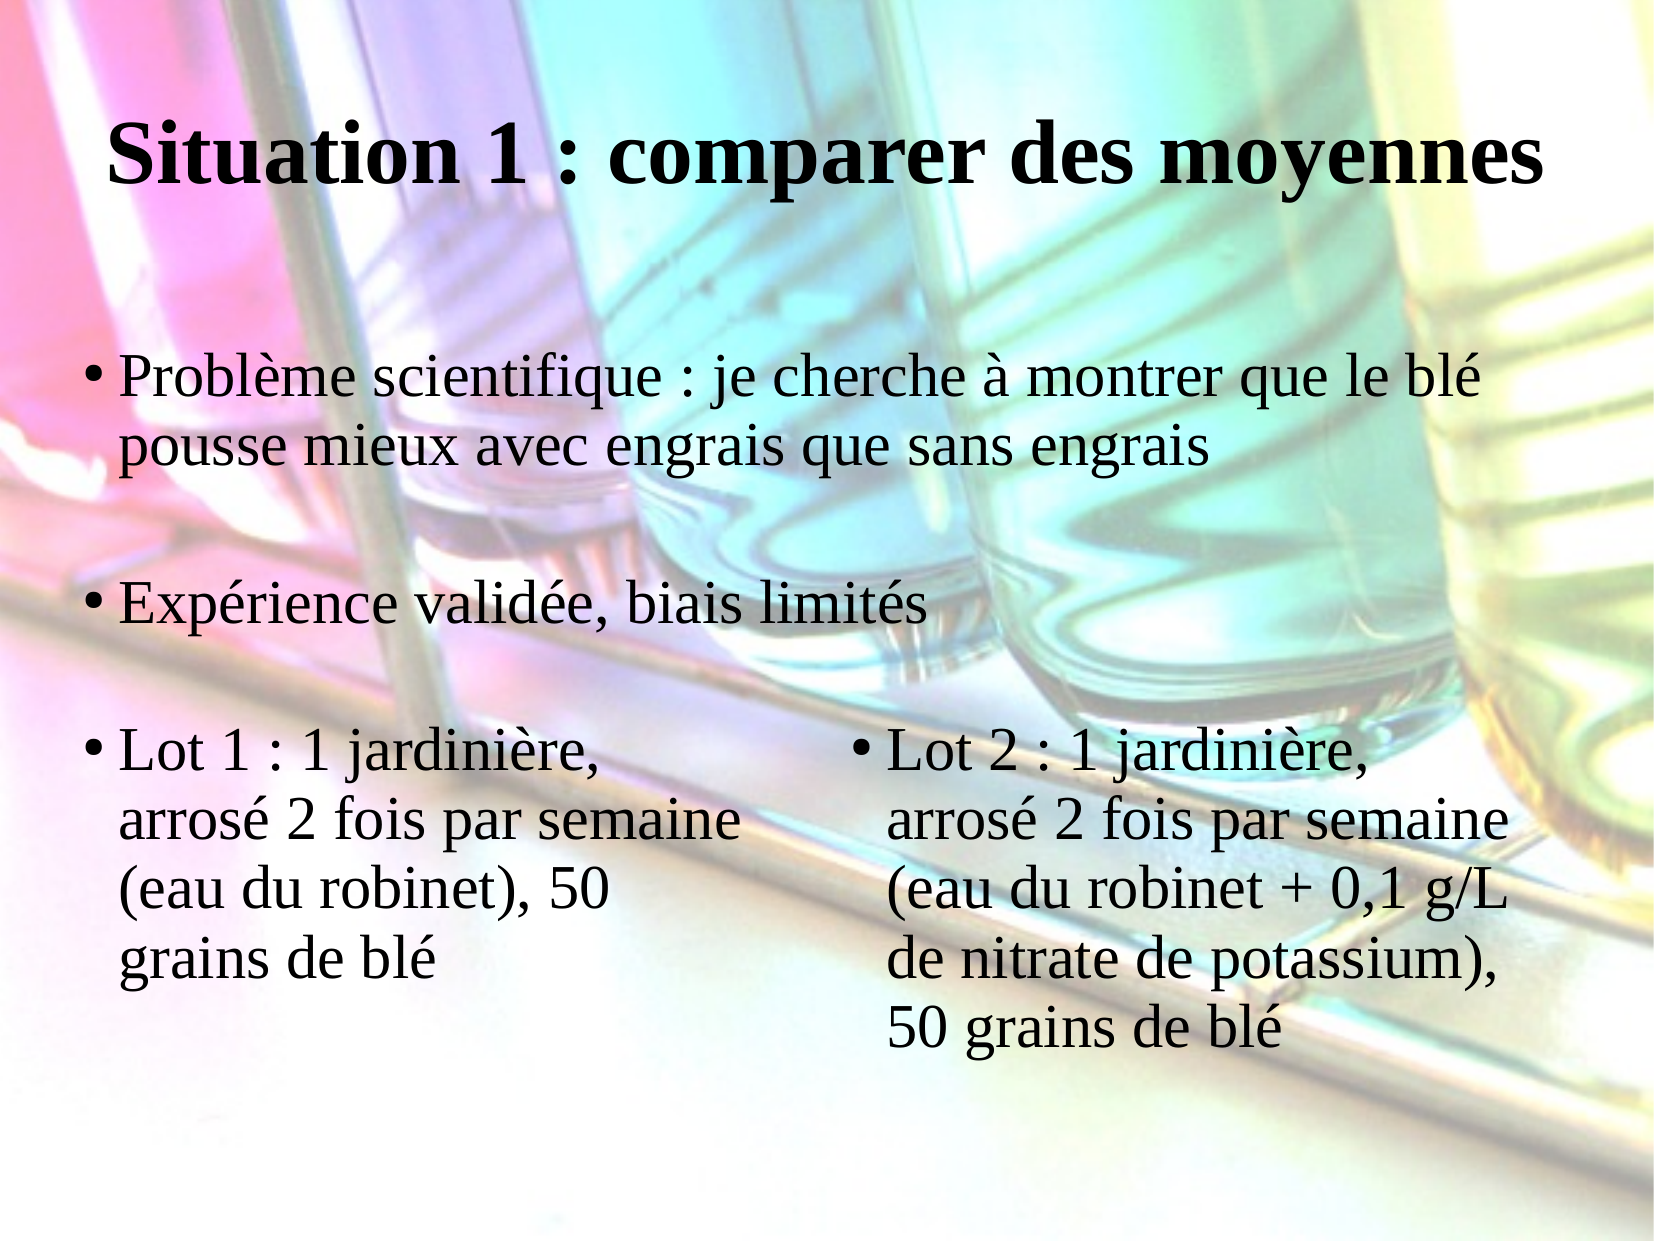

# Situation 1 : comparer des moyennes
Problème scientifique : je cherche à montrer que le blé pousse mieux avec engrais que sans engrais
Expérience validée, biais limités
Lot 1 : 1 jardinière, arrosé 2 fois par semaine (eau du robinet), 50 grains de blé
Lot 2 : 1 jardinière, arrosé 2 fois par semaine (eau du robinet + 0,1 g/L de nitrate de potassium), 50 grains de blé